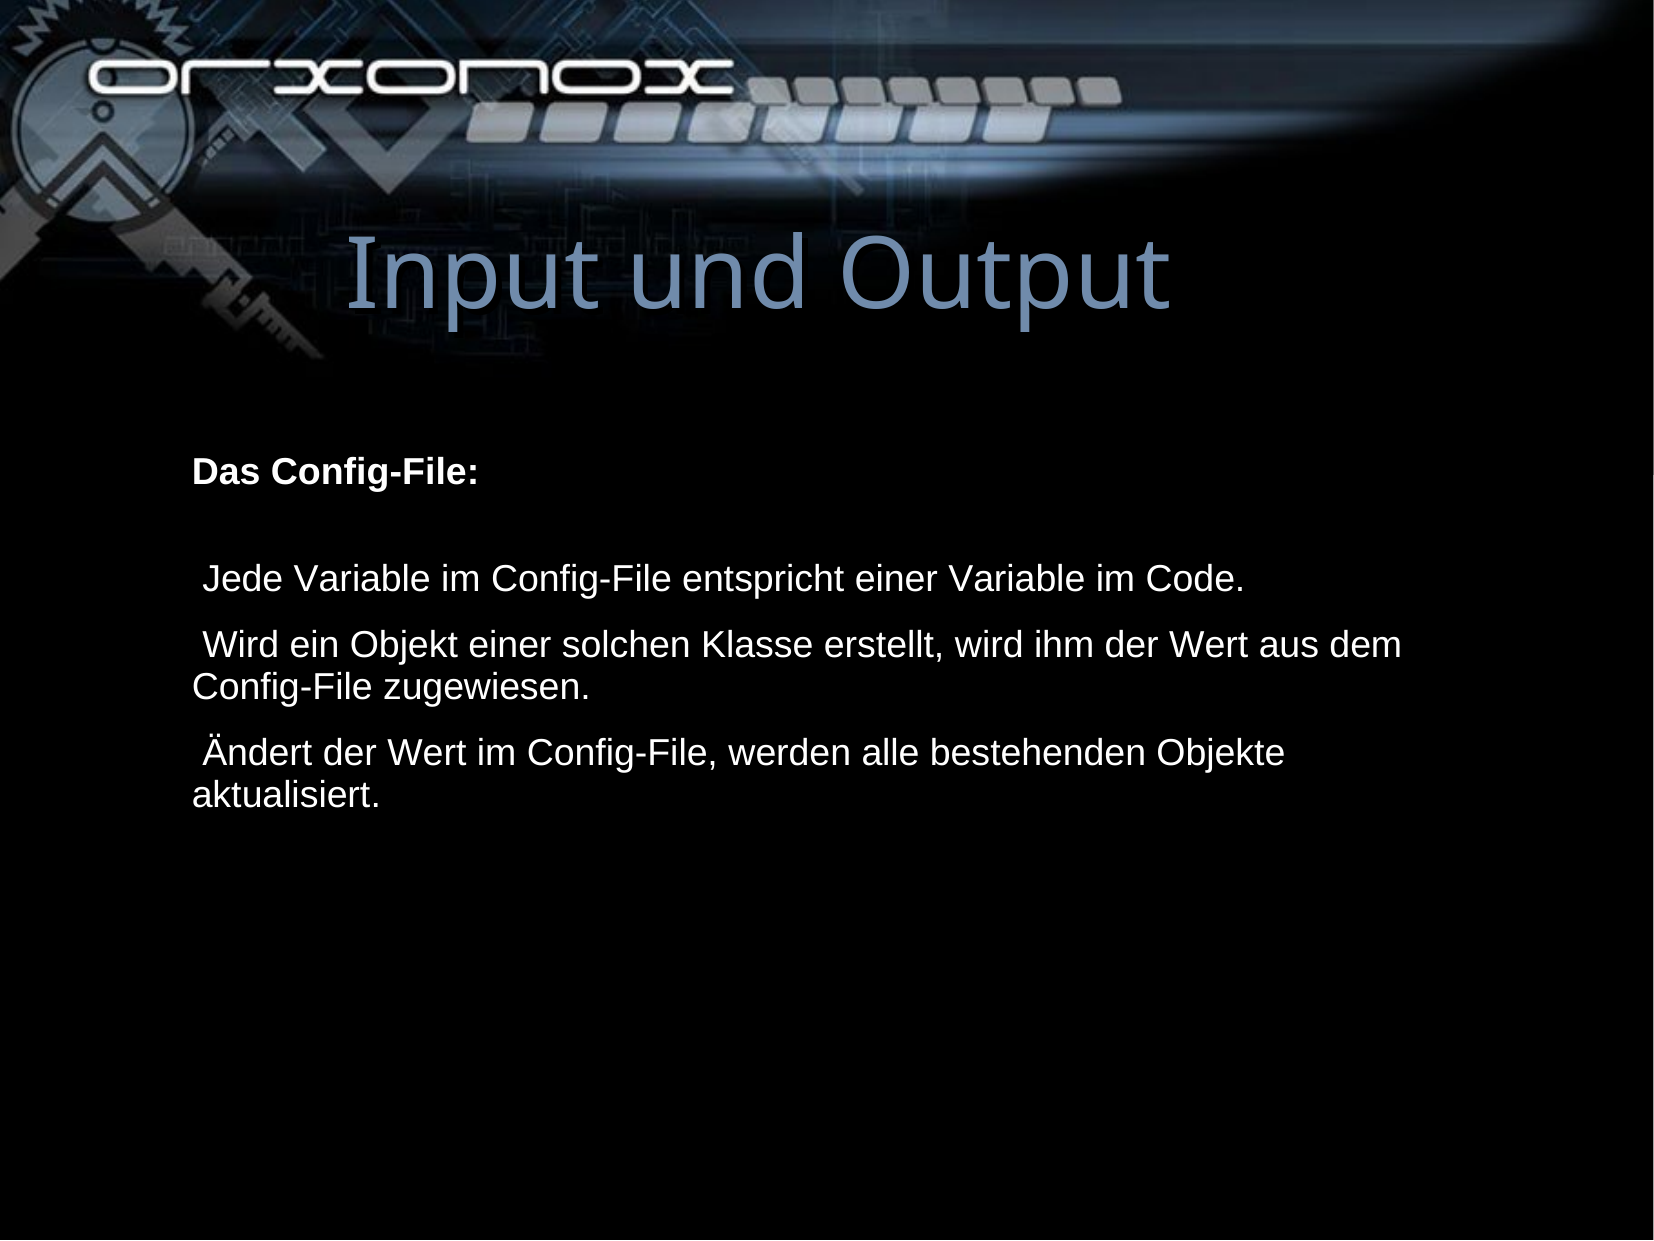

Input und Output
Das Config-File:
 Jede Variable im Config-File entspricht einer Variable im Code.
 Wird ein Objekt einer solchen Klasse erstellt, wird ihm der Wert aus dem Config-File zugewiesen.
 Ändert der Wert im Config-File, werden alle bestehenden Objekte aktualisiert.